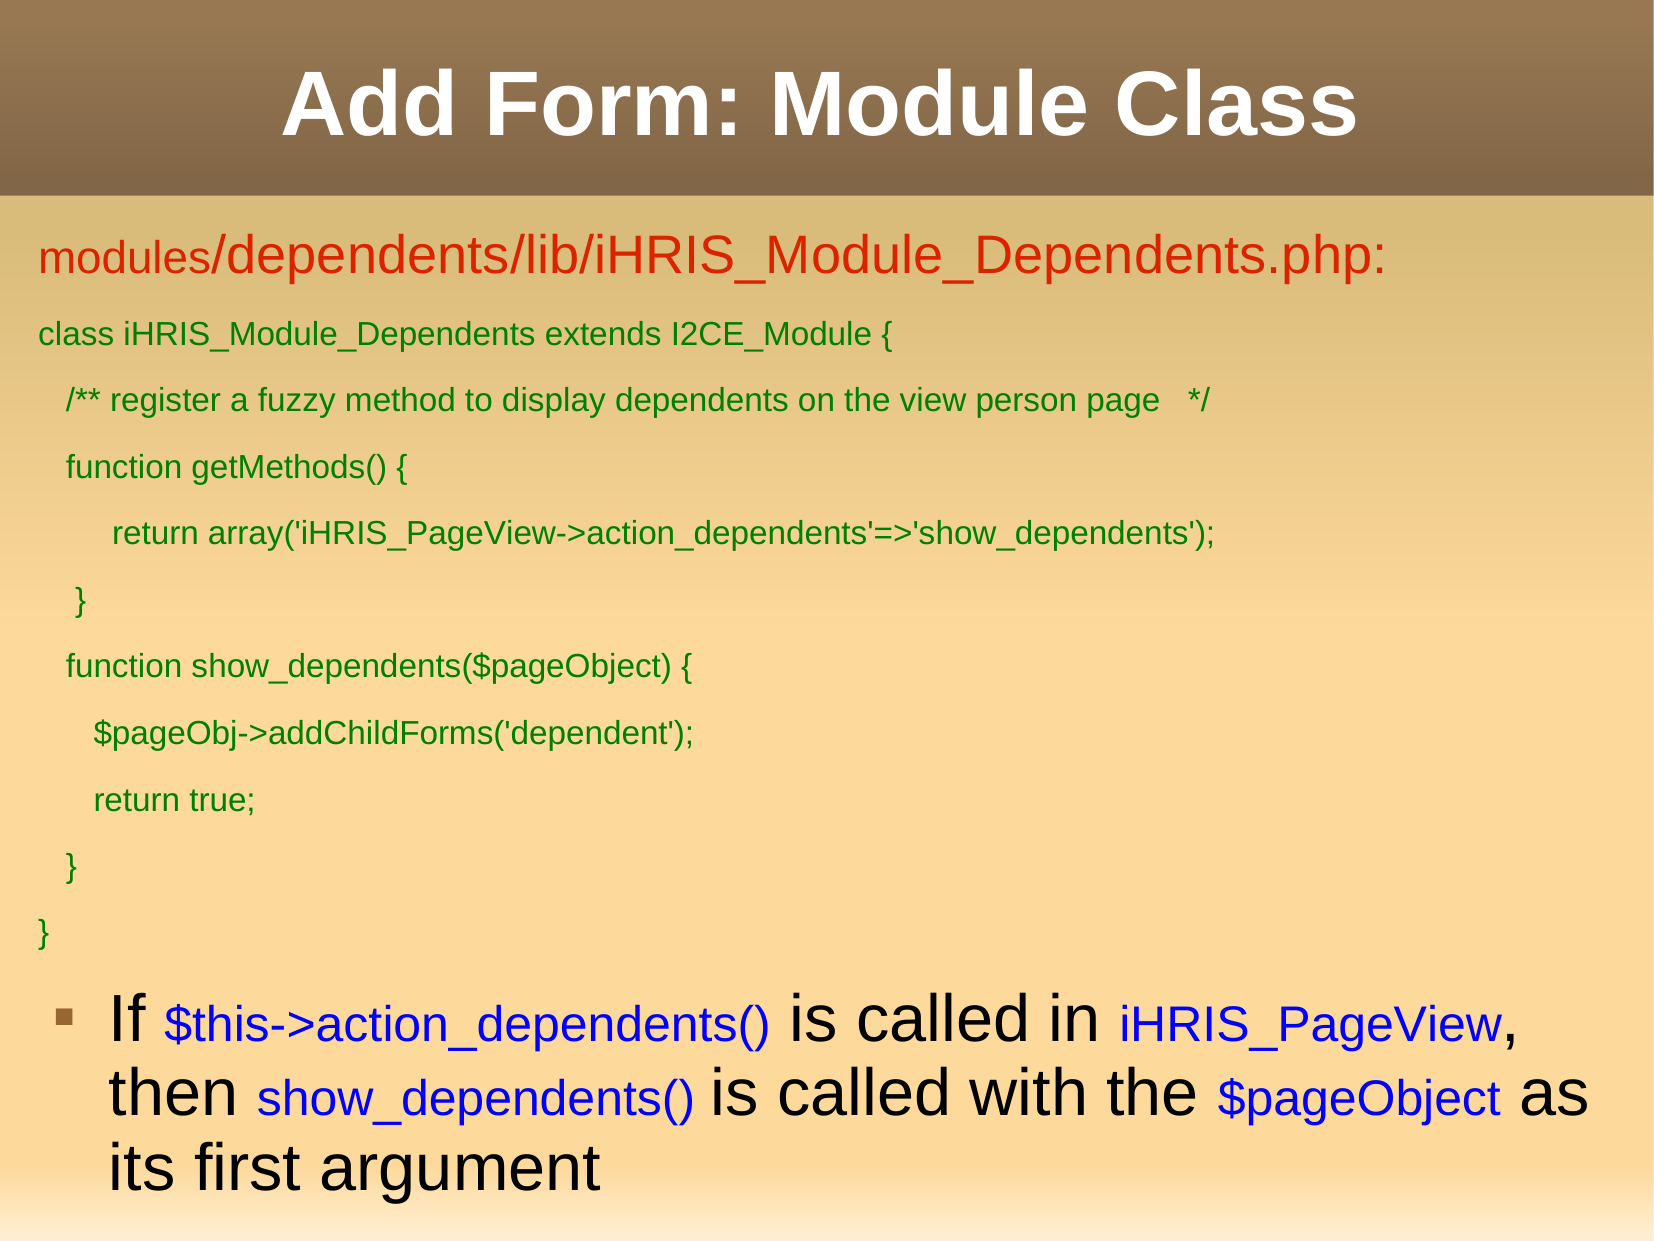

# Add Form: Module Class
modules/dependents/lib/iHRIS_Module_Dependents.php:
class iHRIS_Module_Dependents extends I2CE_Module {
 /** register a fuzzy method to display dependents on the view person page */
 function getMethods() {
 return array('iHRIS_PageView->action_dependents'=>'show_dependents');
 }
 function show_dependents($pageObject) {
 $pageObj->addChildForms('dependent');
 return true;
 }
}
If $this->action_dependents() is called in iHRIS_PageView, then show_dependents() is called with the $pageObject as its first argument